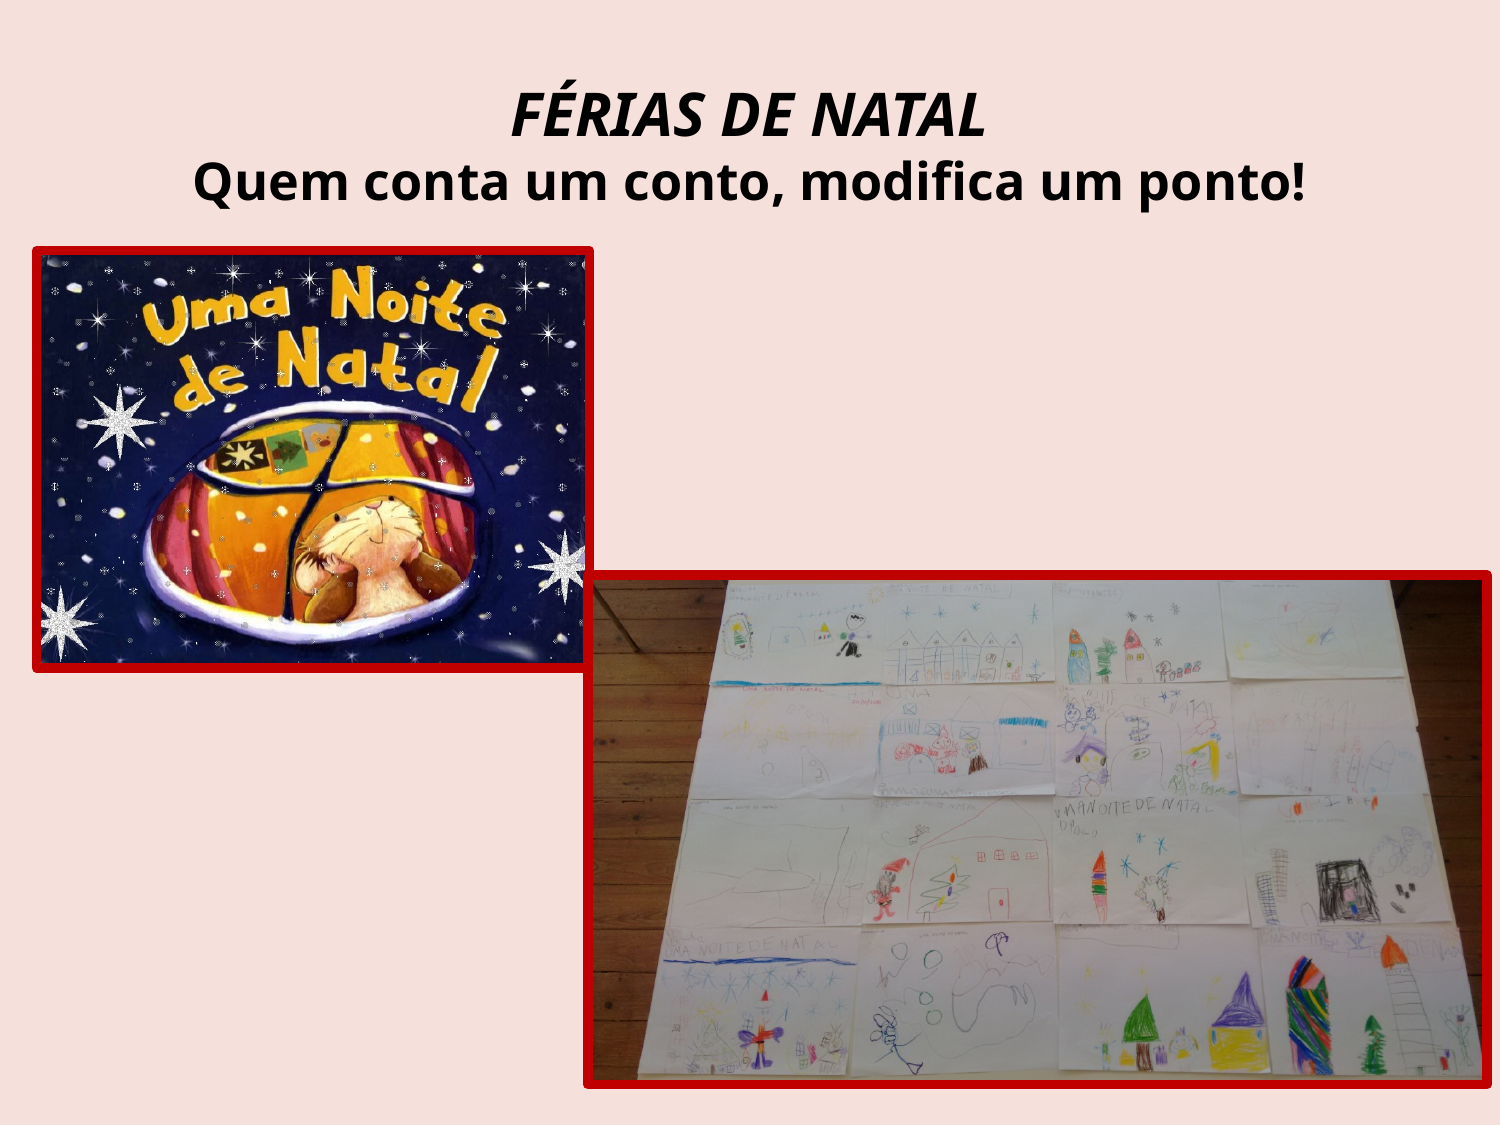

FÉRIAS DE NATAL
Quem conta um conto, modifica um ponto!